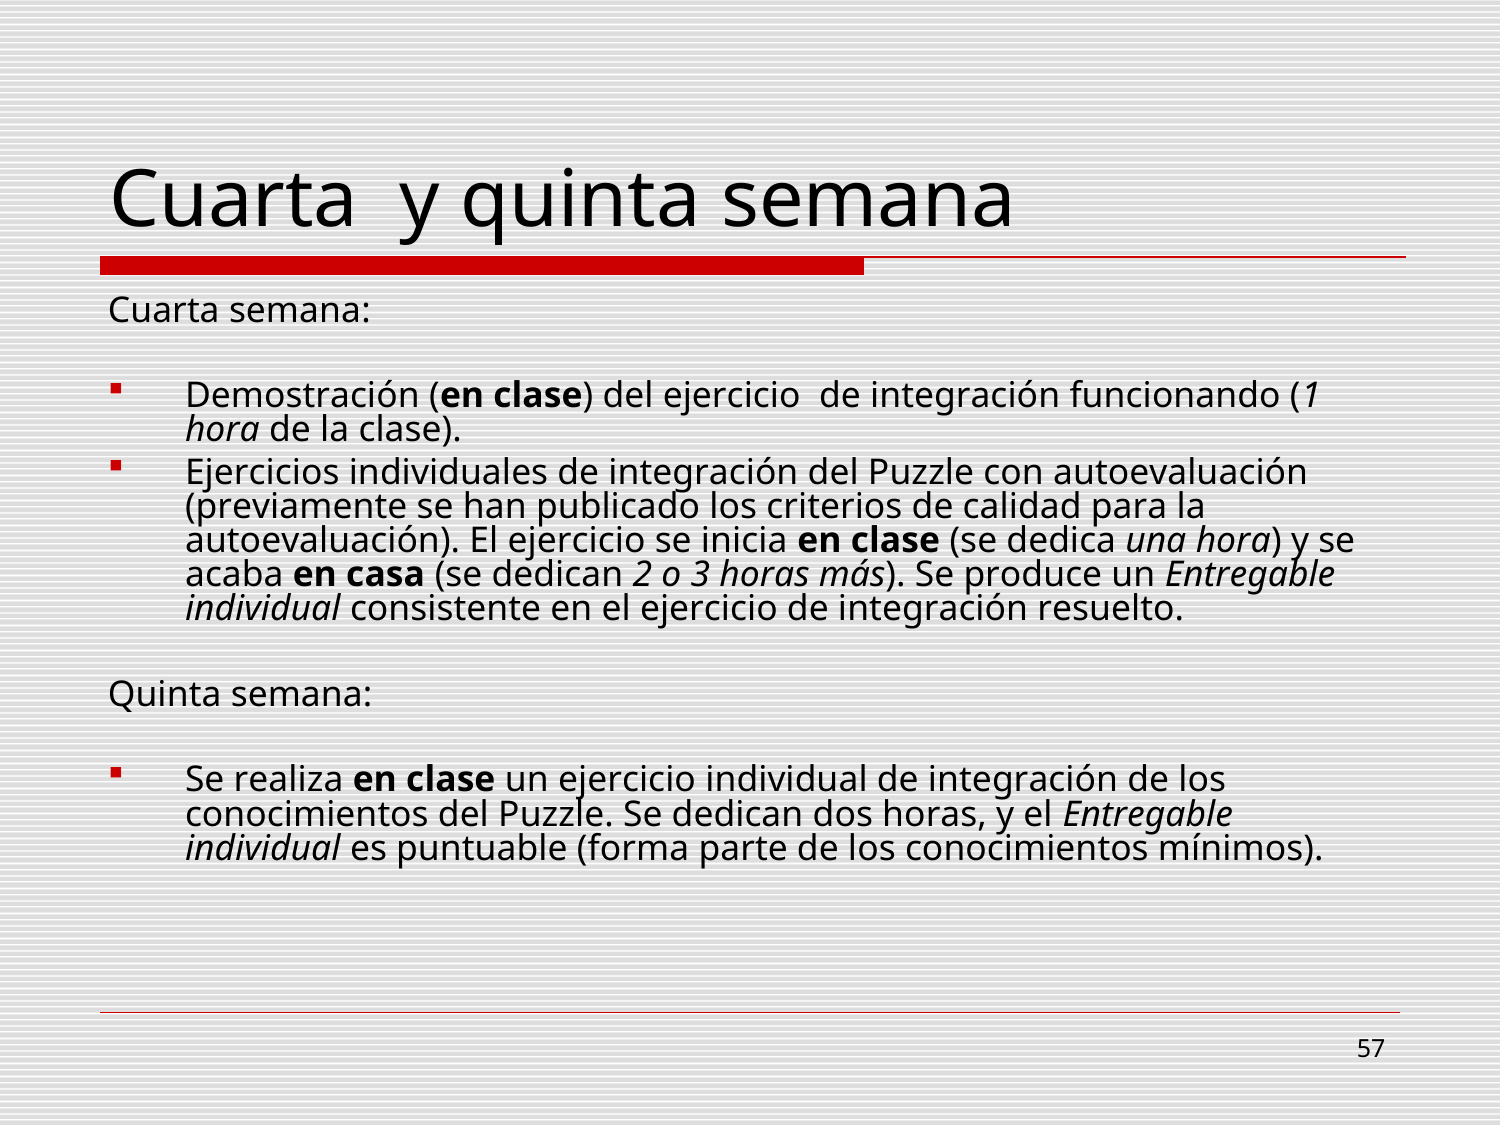

# Cuarta y quinta semana
Cuarta semana:
Demostración (en clase) del ejercicio de integración funcionando (1 hora de la clase).
Ejercicios individuales de integración del Puzzle con autoevaluación (previamente se han publicado los criterios de calidad para la autoevaluación). El ejercicio se inicia en clase (se dedica una hora) y se acaba en casa (se dedican 2 o 3 horas más). Se produce un Entregable individual consistente en el ejercicio de integración resuelto.
Quinta semana:
Se realiza en clase un ejercicio individual de integración de los conocimientos del Puzzle. Se dedican dos horas, y el Entregable individual es puntuable (forma parte de los conocimientos mínimos).